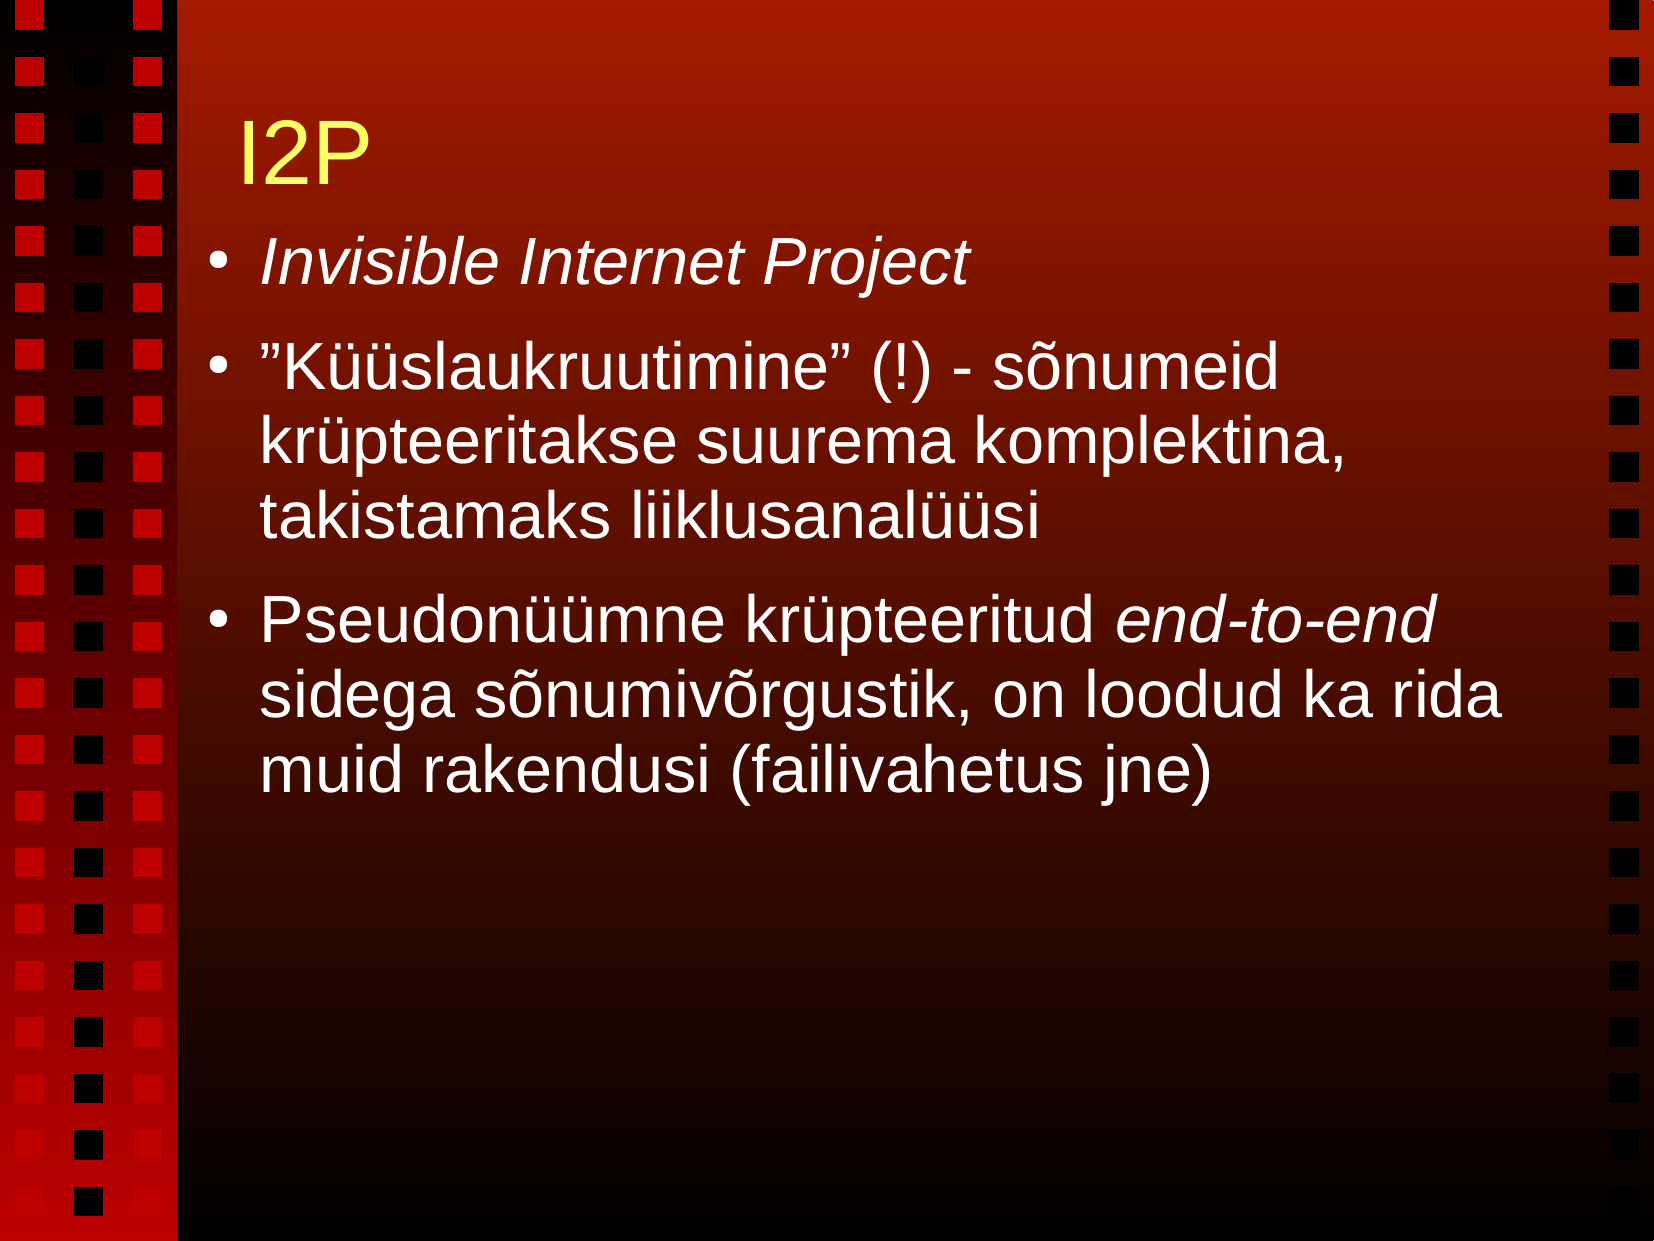

# I2P
Invisible Internet Project
”Küüslaukruutimine” (!) - sõnumeid krüpteeritakse suurema komplektina, takistamaks liiklusanalüüsi
Pseudonüümne krüpteeritud end-to-end sidega sõnumivõrgustik, on loodud ka rida muid rakendusi (failivahetus jne)